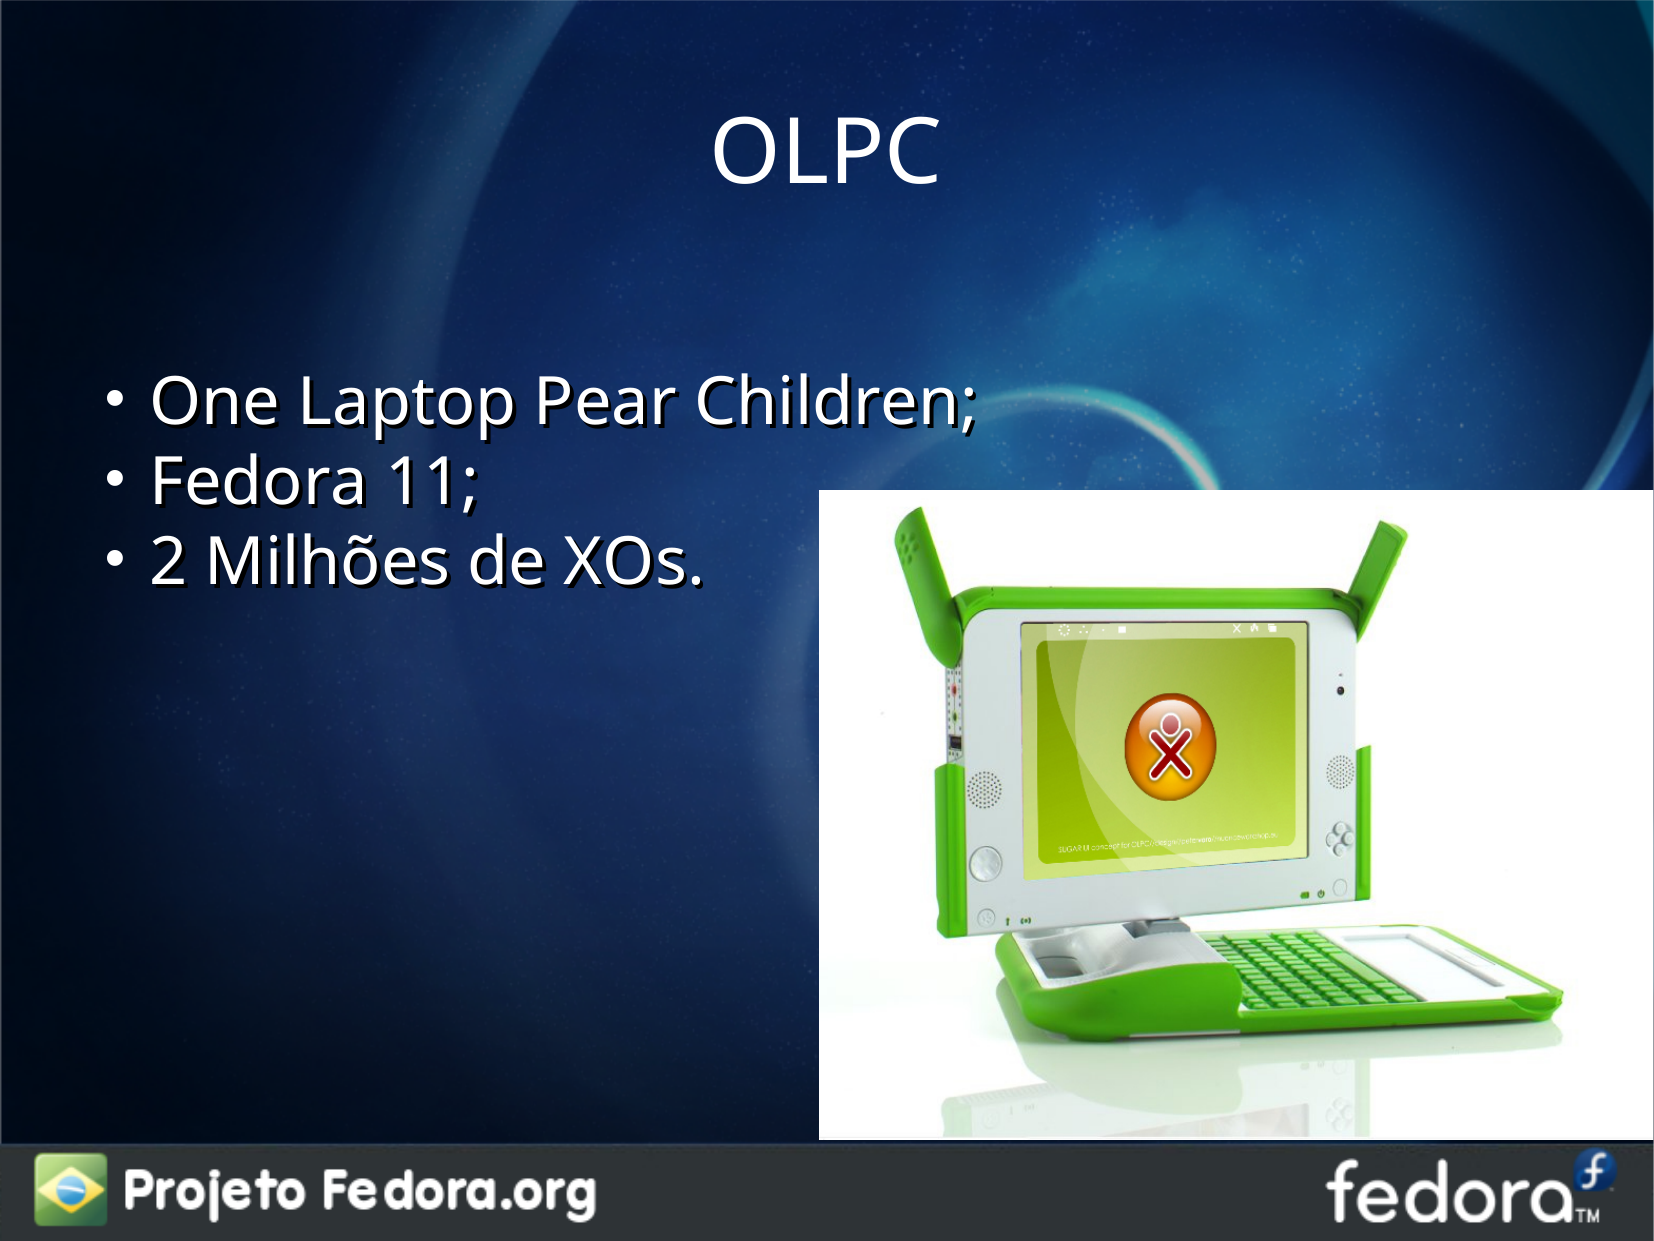

# OLPC
One Laptop Pear Children;
Fedora 11;
2 Milhões de XOs.